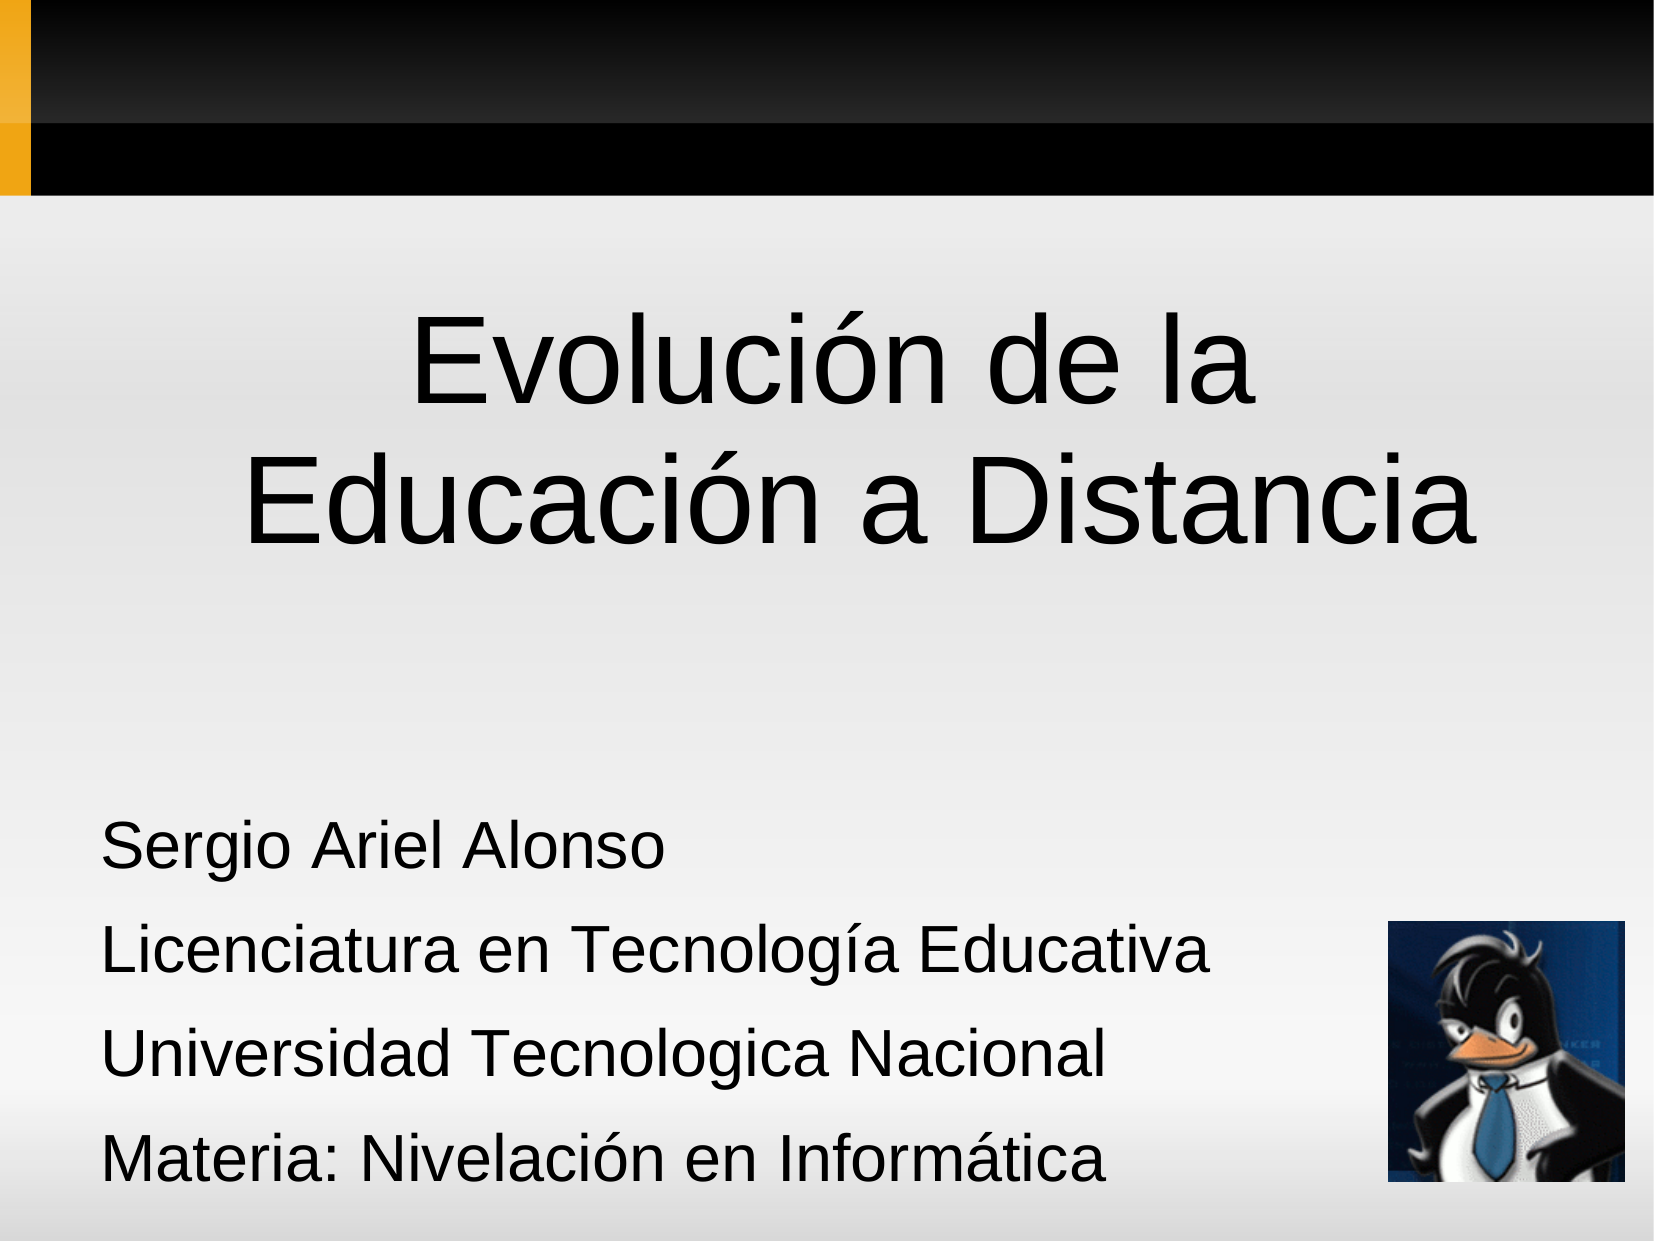

# Evolución de la Educación a Distancia
Sergio Ariel Alonso
Licenciatura en Tecnología Educativa
Universidad Tecnologica Nacional
Materia: Nivelación en Informática